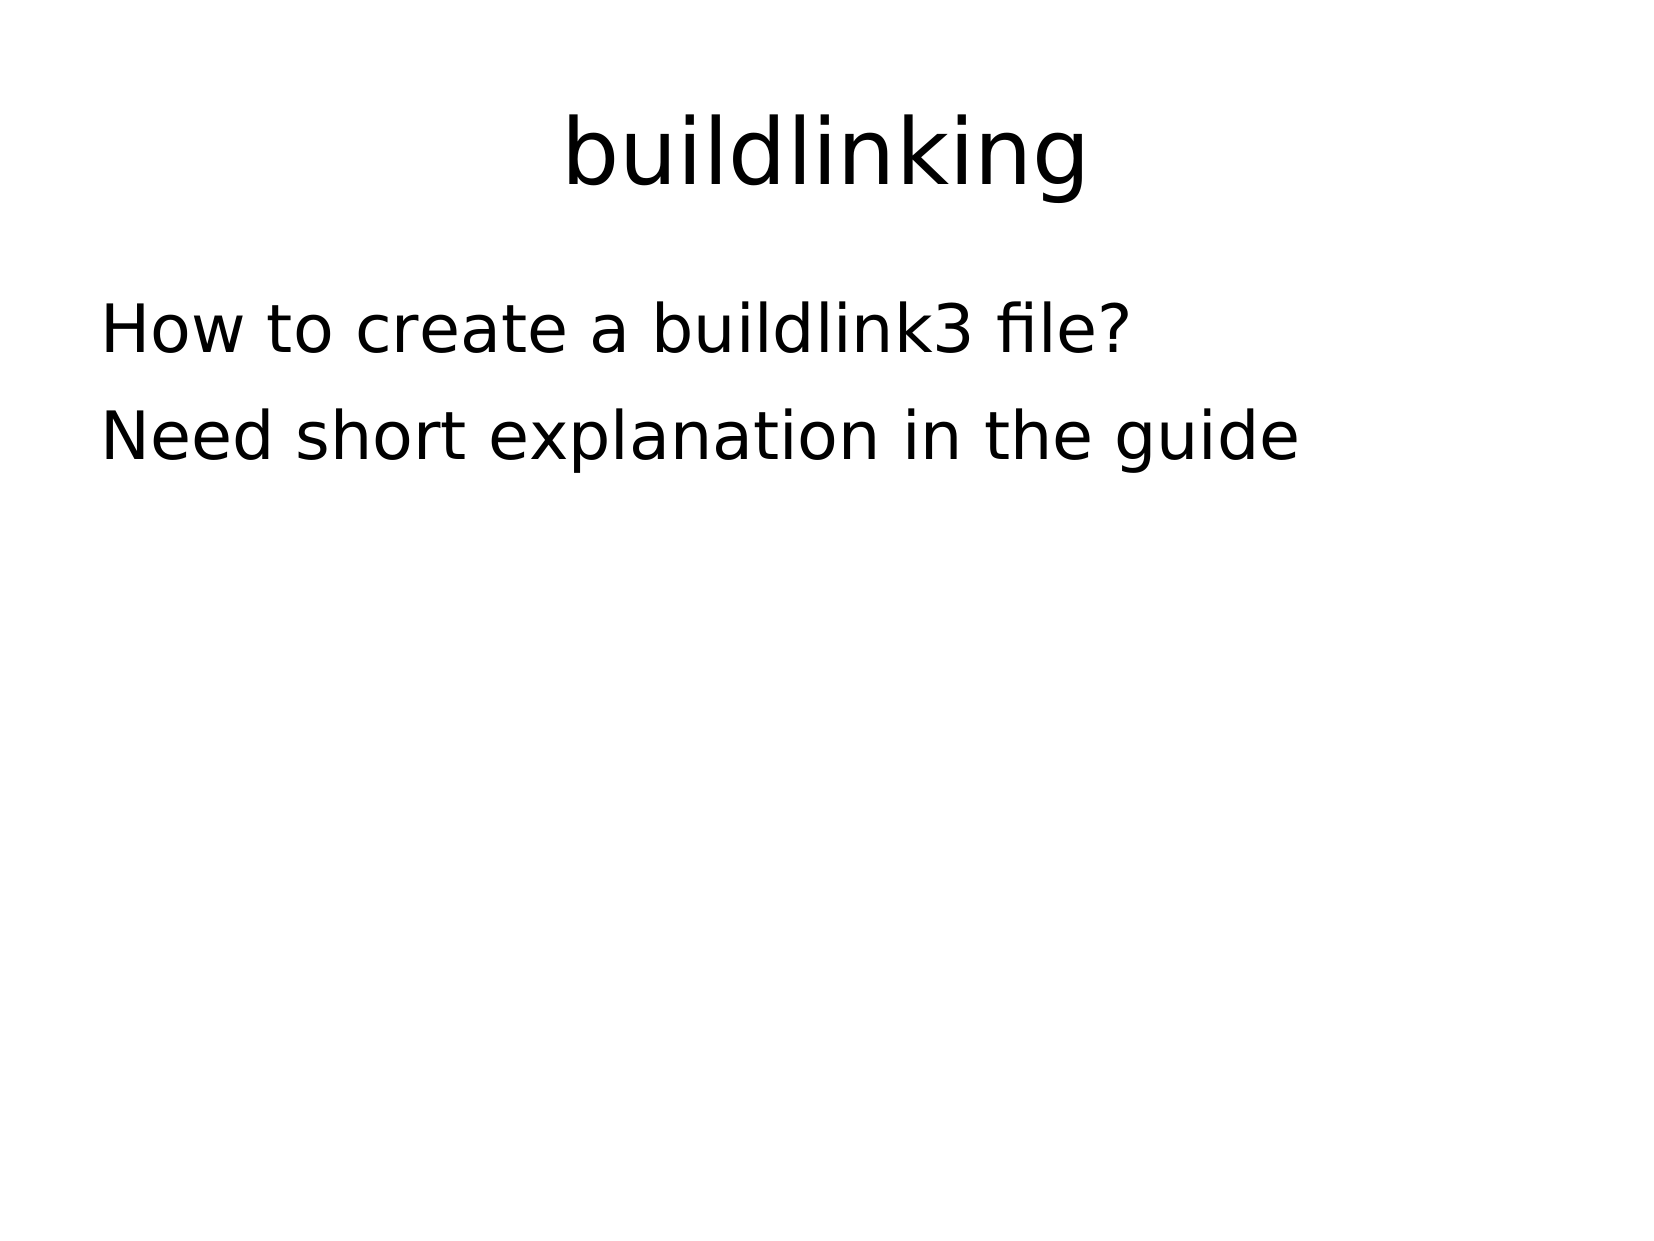

# buildlinking
How to create a buildlink3 file?
Need short explanation in the guide